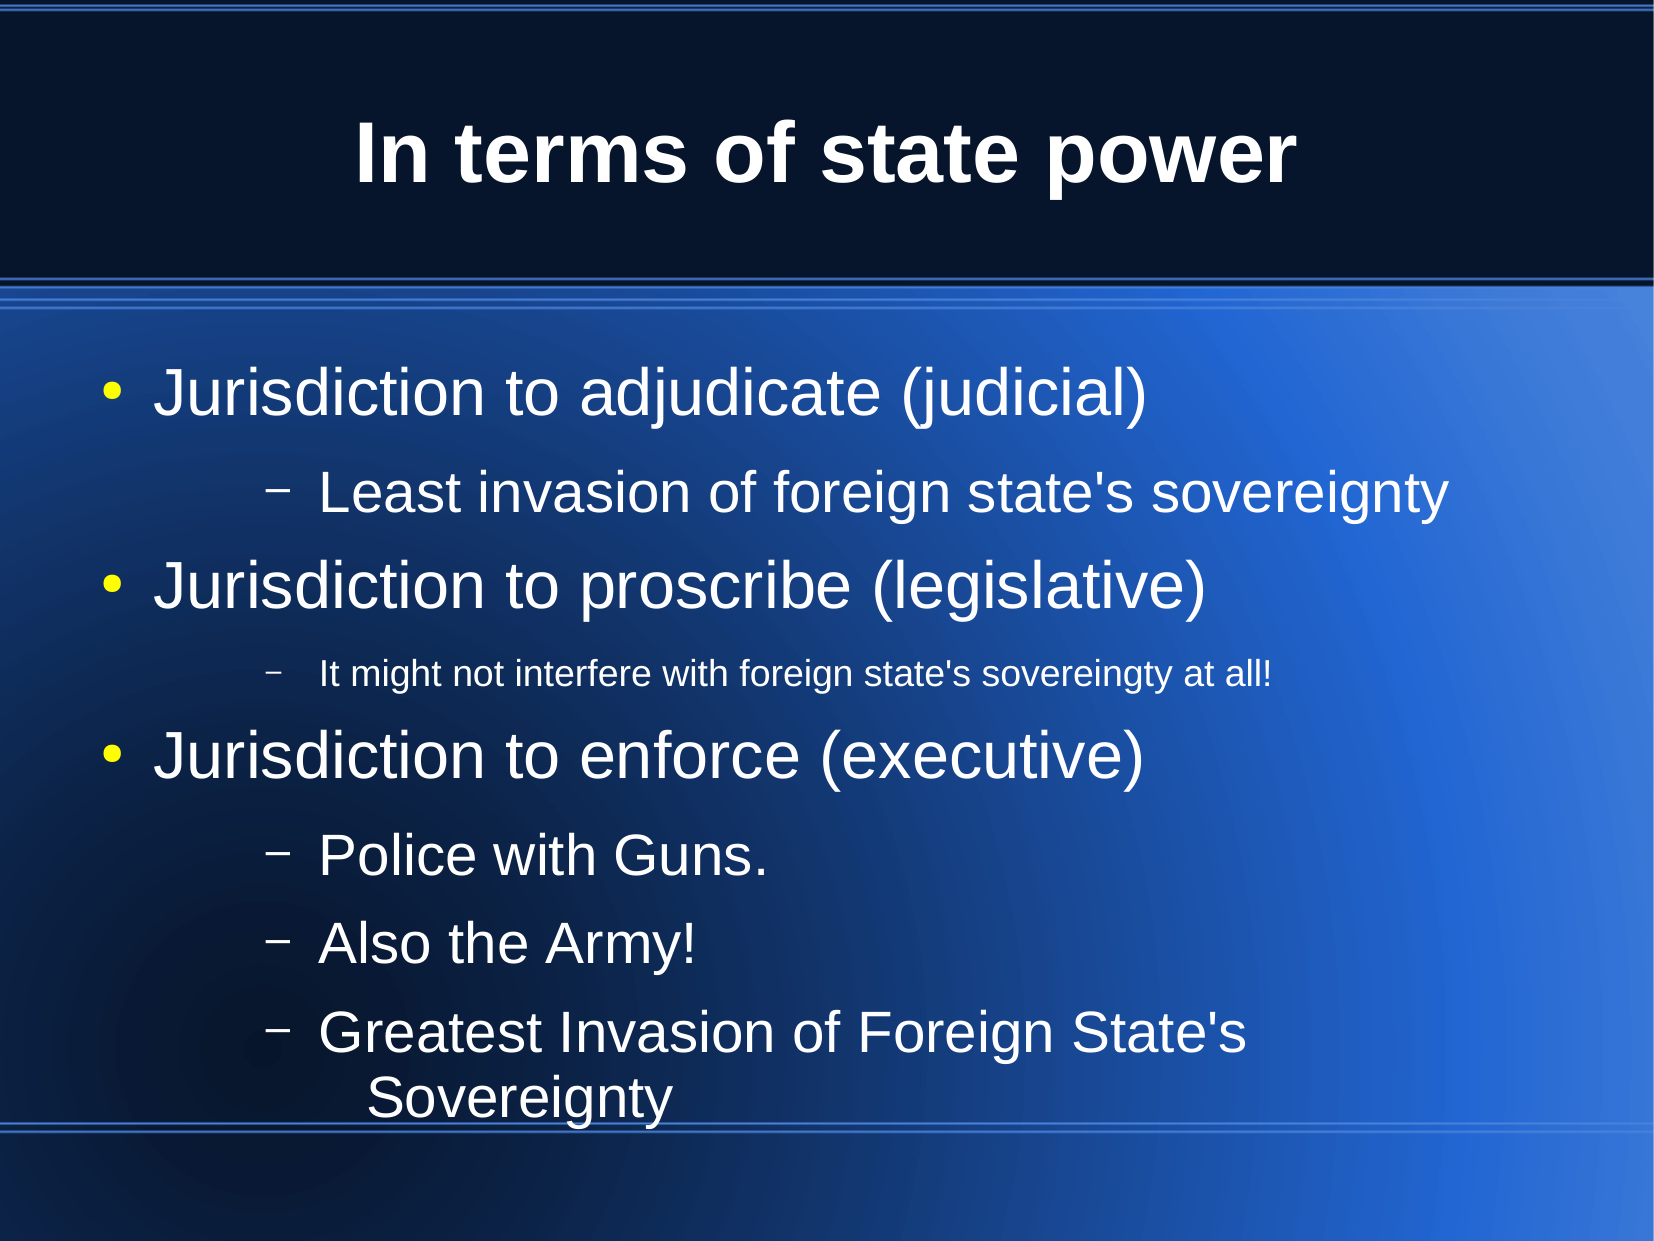

# In terms of state power
Jurisdiction to adjudicate (judicial)
Least invasion of foreign state's sovereignty
Jurisdiction to proscribe (legislative)
It might not interfere with foreign state's sovereingty at all!
Jurisdiction to enforce (executive)
Police with Guns.
Also the Army!
Greatest Invasion of Foreign State's Sovereignty